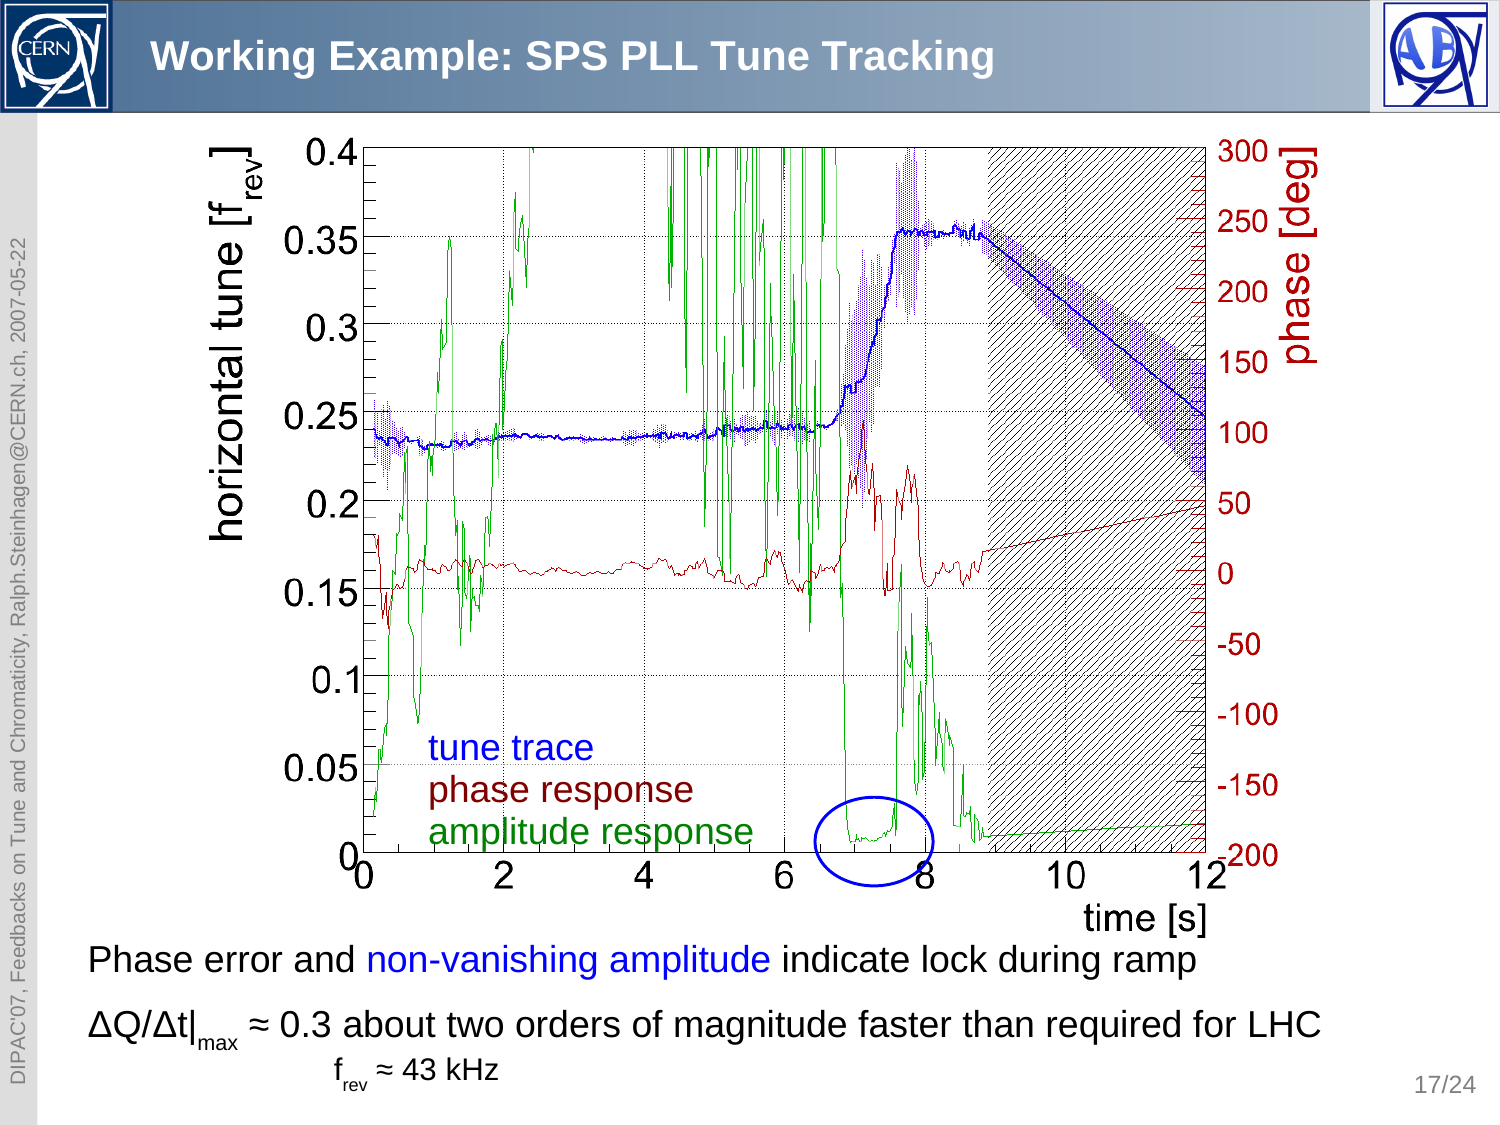

# Working Example: SPS PLL Tune Tracking
Phase error and non-vanishing amplitude indicate lock during ramp
ΔQ/Δt|max ≈ 0.3 about two orders of magnitude faster than required for LHC
tune trace
phase response
amplitude response
frev ≈ 43 kHz